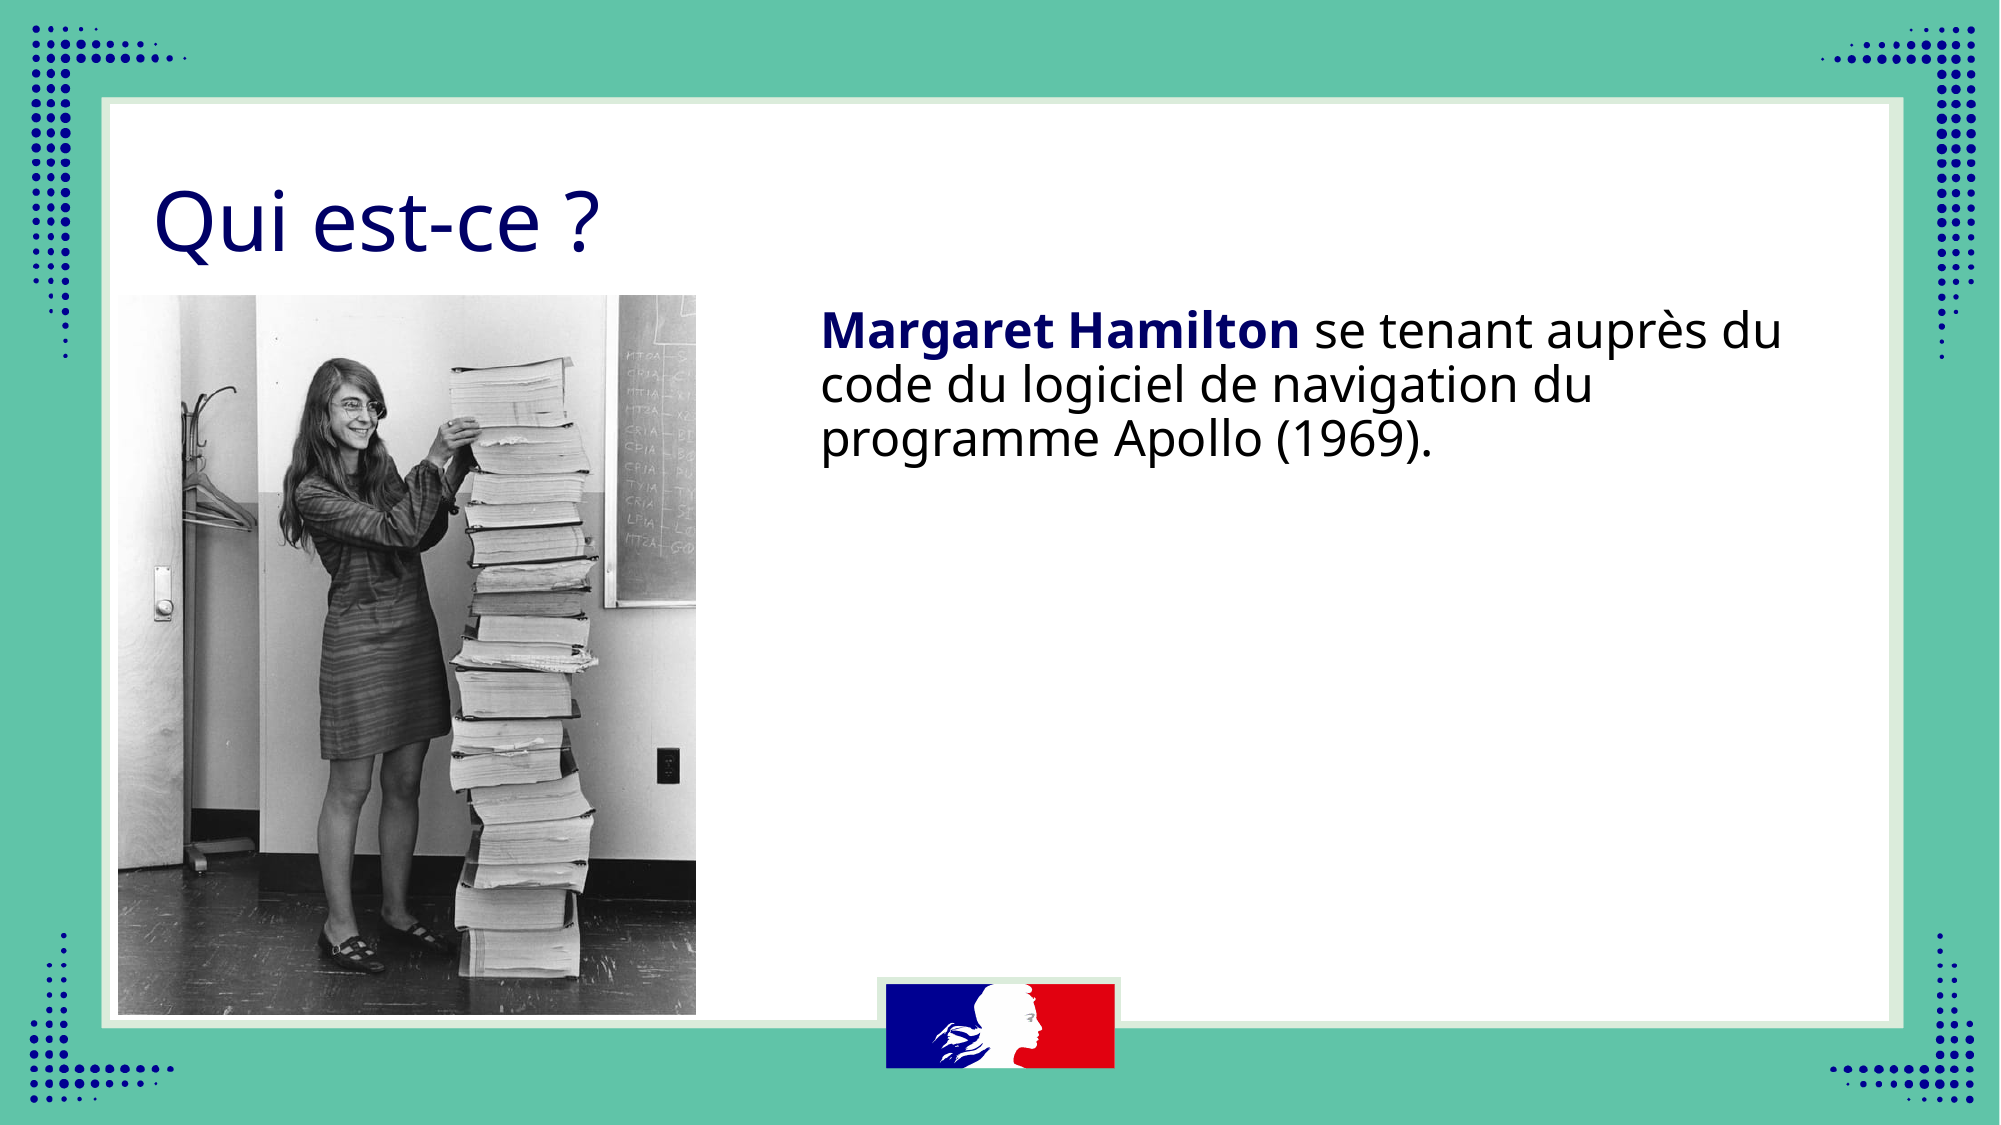

# Qui est-ce ?
Margaret Hamilton se tenant auprès du code du logiciel de navigation du programme Apollo (1969).